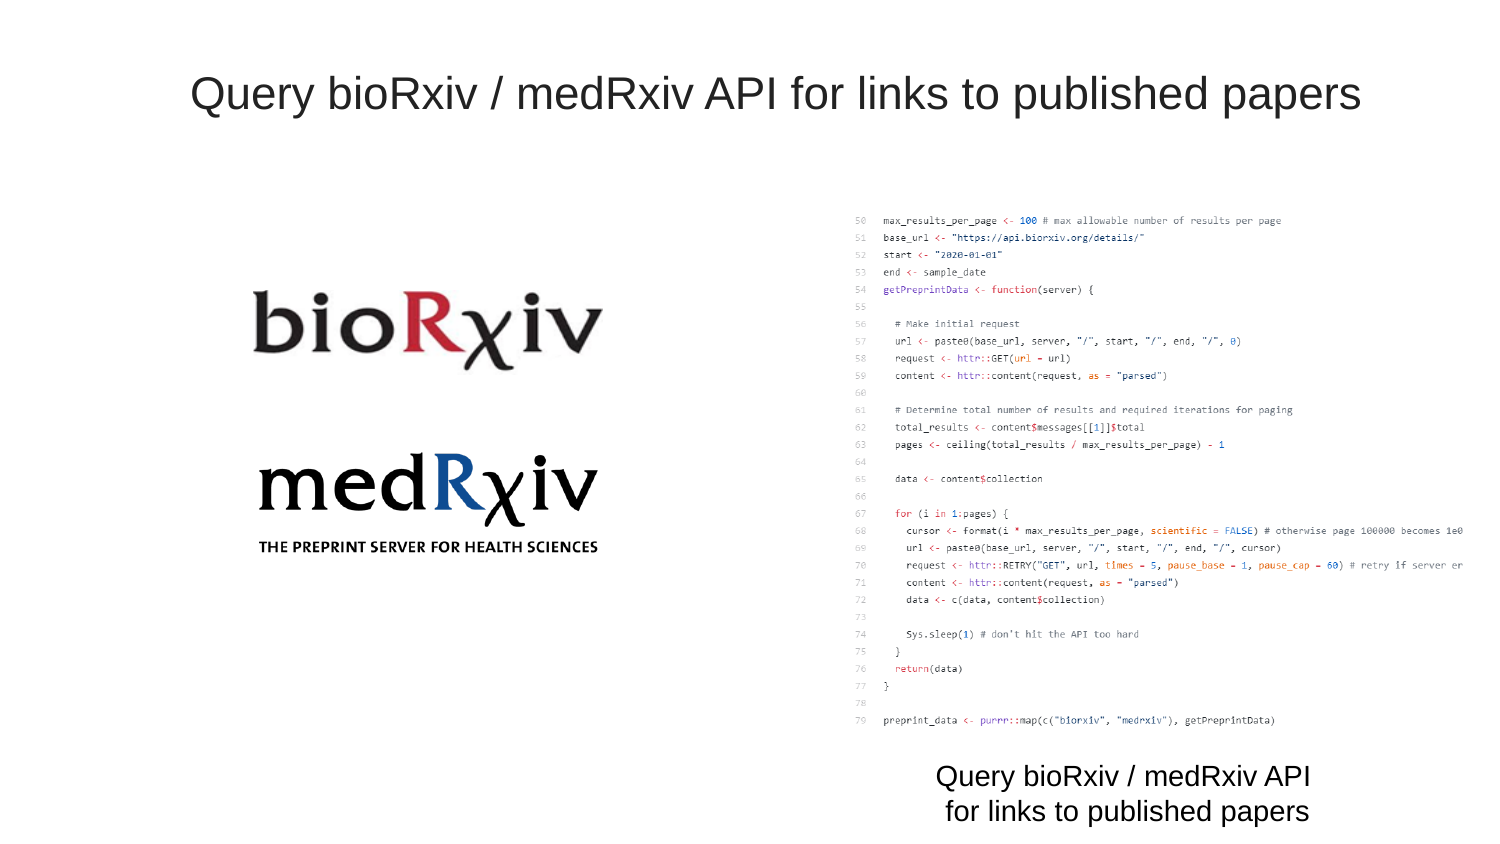

Query bioRxiv / medRxiv API for links to published papers
Query bioRxiv / medRxiv API
for links to published papers